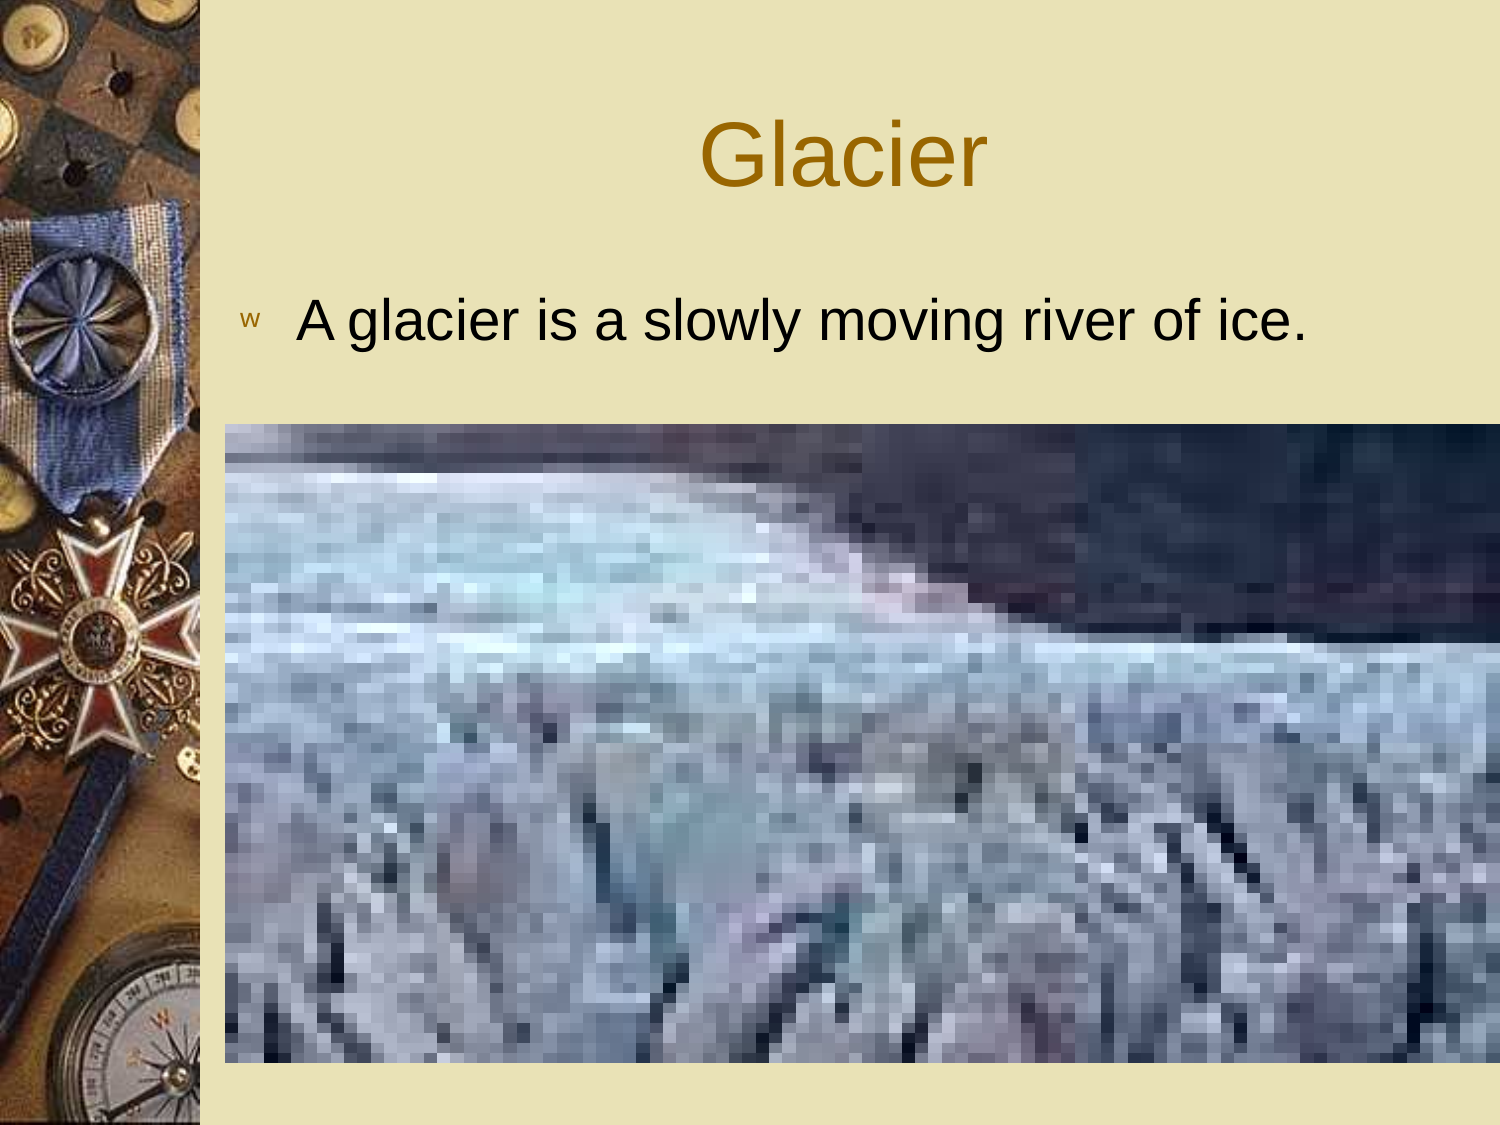

# Glacier
A glacier is a slowly moving river of ice.